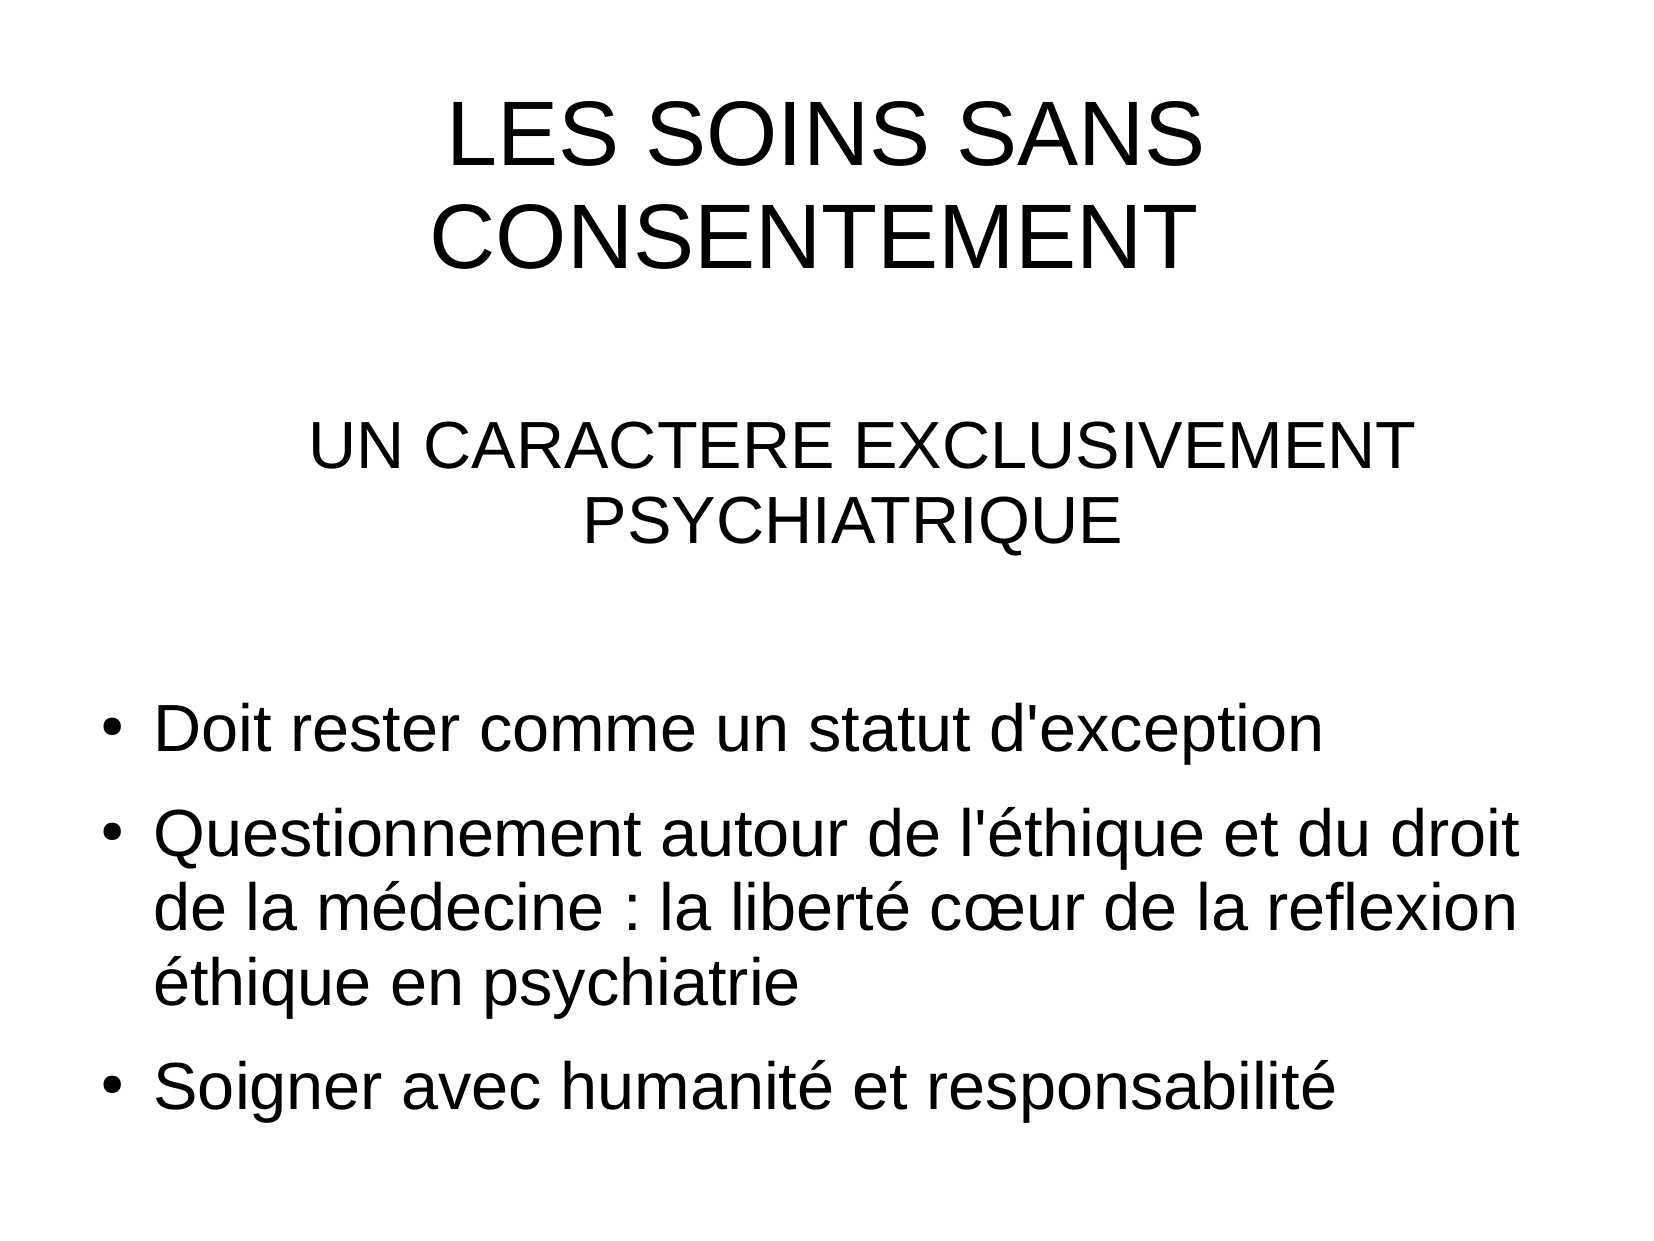

# LES SOINS SANS CONSENTEMENT
 UN CARACTERE EXCLUSIVEMENT PSYCHIATRIQUE
Doit rester comme un statut d'exception
Questionnement autour de l'éthique et du droit de la médecine : la liberté cœur de la reflexion éthique en psychiatrie
Soigner avec humanité et responsabilité